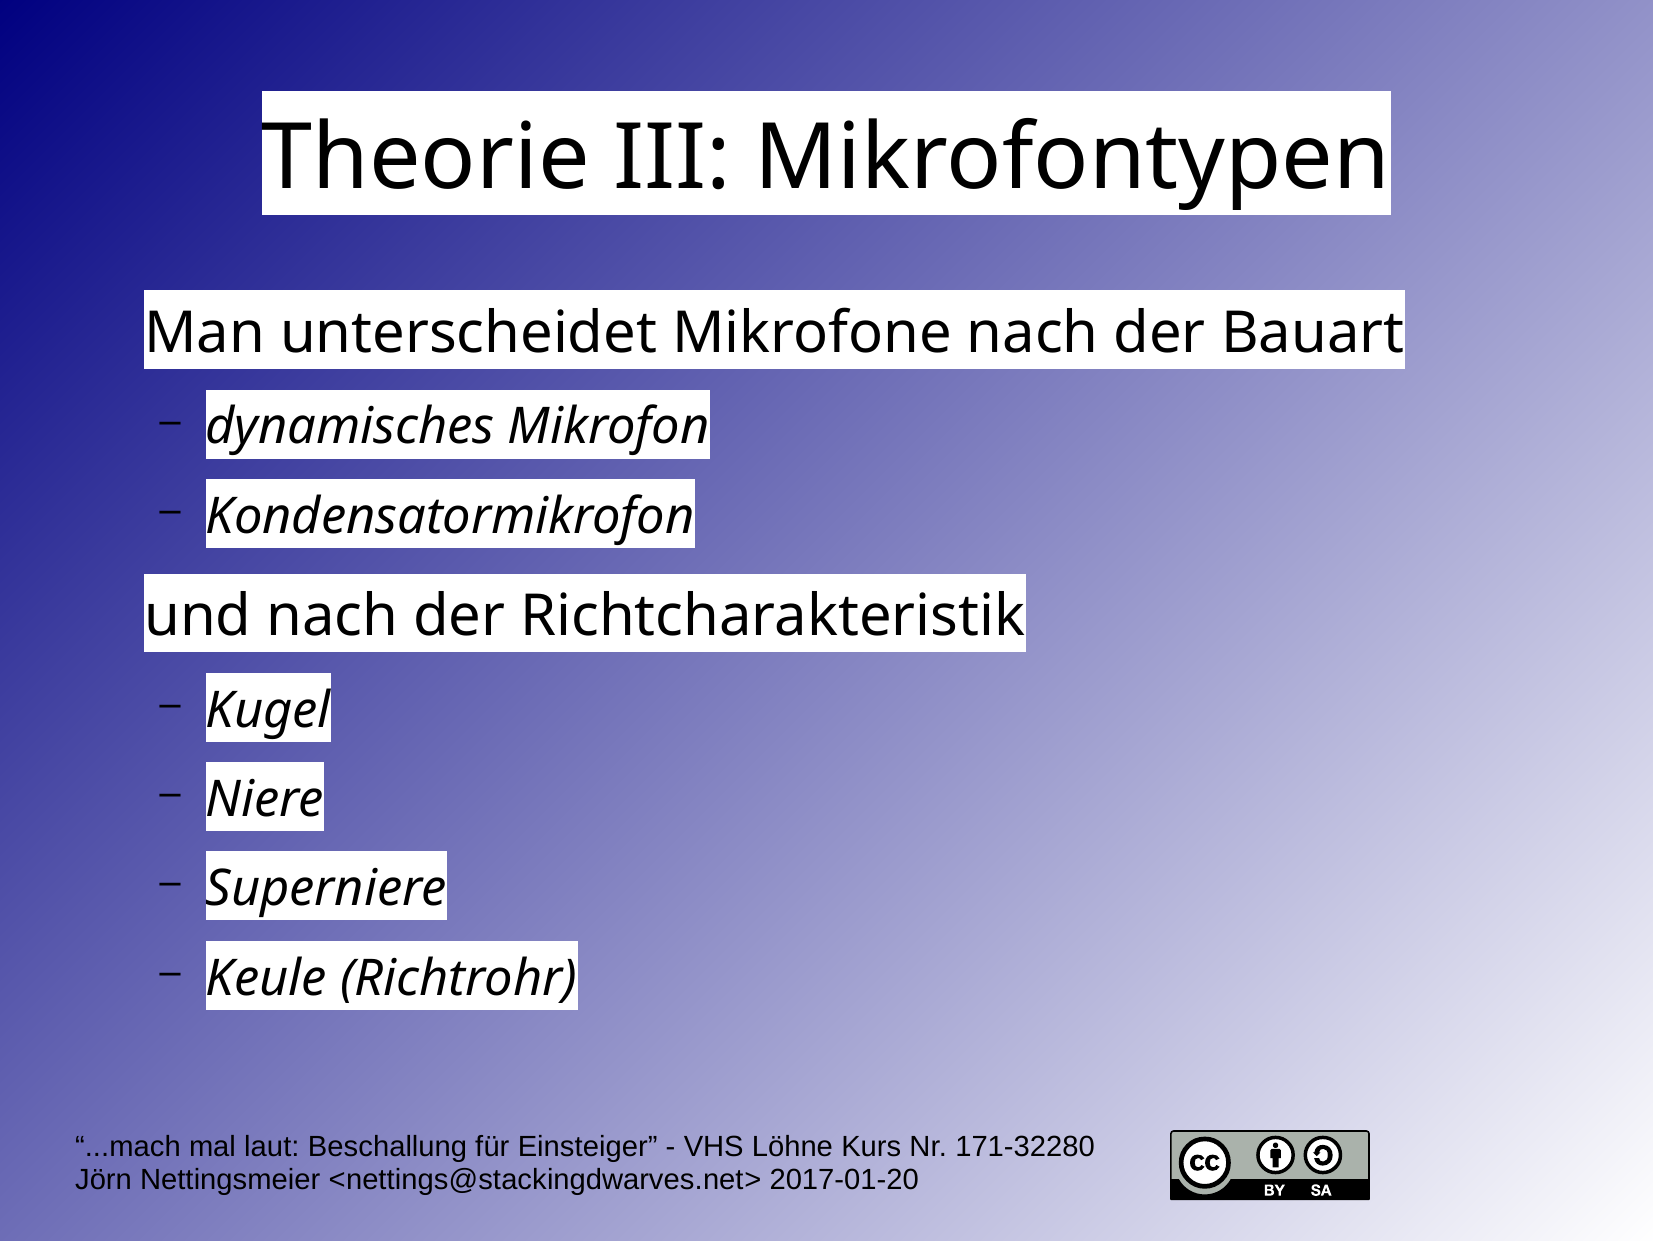

# Theorie III: Mikrofontypen
Man unterscheidet Mikrofone nach der Bauart
dynamisches Mikrofon
Kondensatormikrofon
und nach der Richtcharakteristik
Kugel
Niere
Superniere
Keule (Richtrohr)